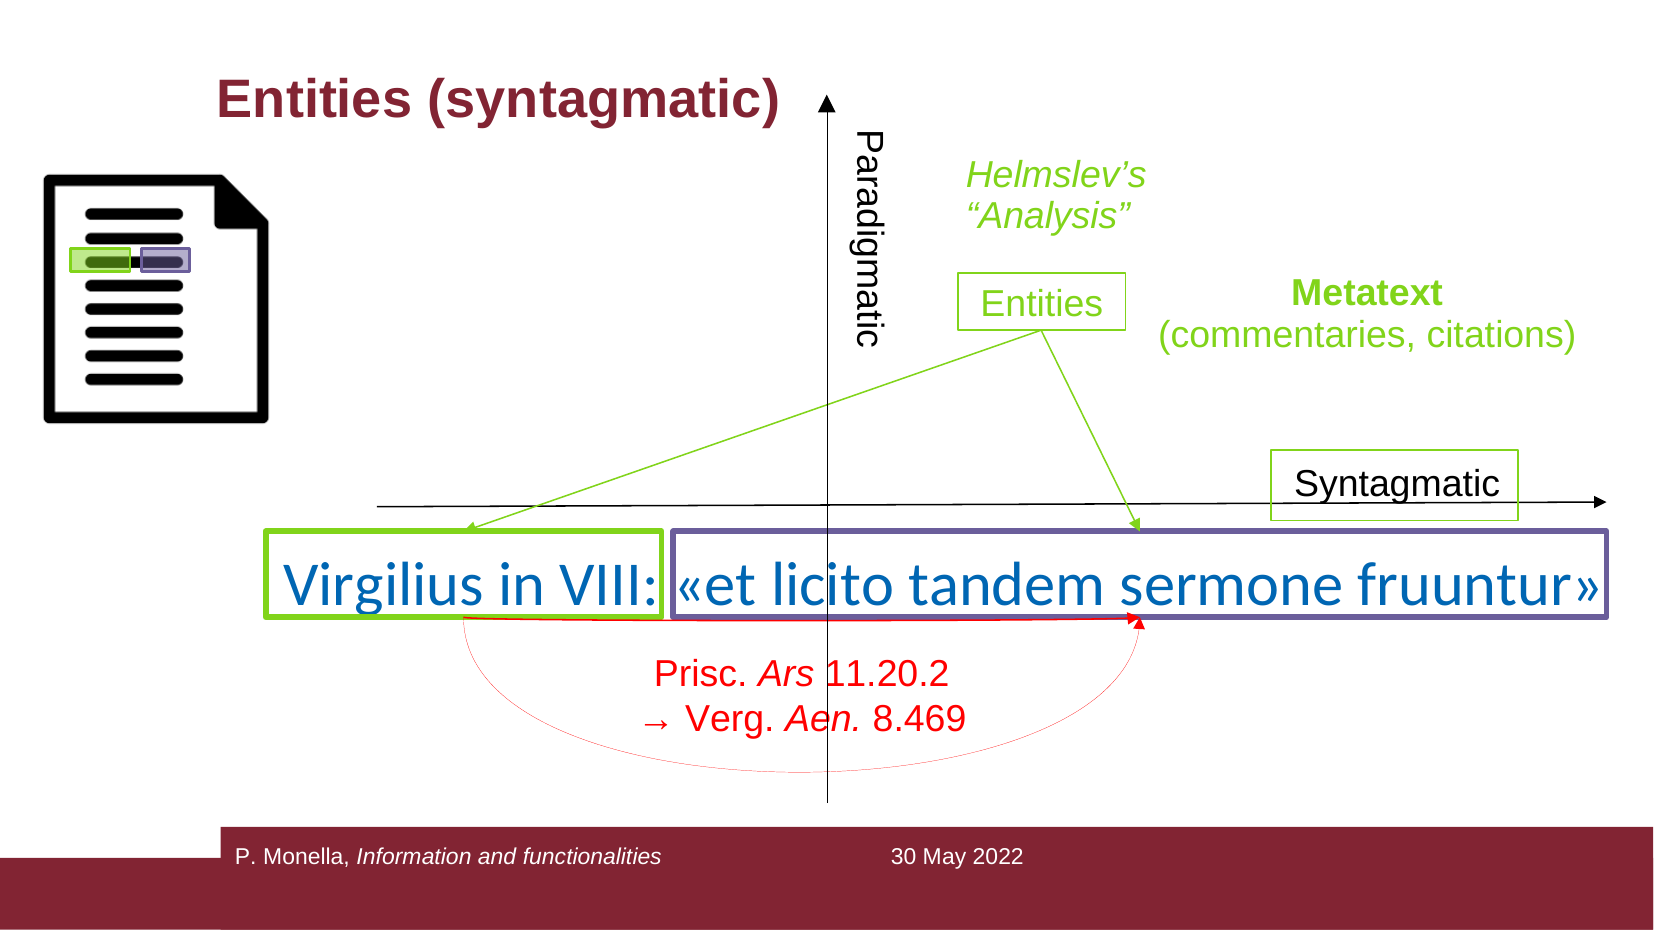

# Entities (syntagmatic)
Helmslev’s “Analysis”
Metatext
(commentaries, citations)
Entities
 Paradigmatic
											Syntagmatic
Virgilius in VIII: «et licito tandem sermone fruuntur»